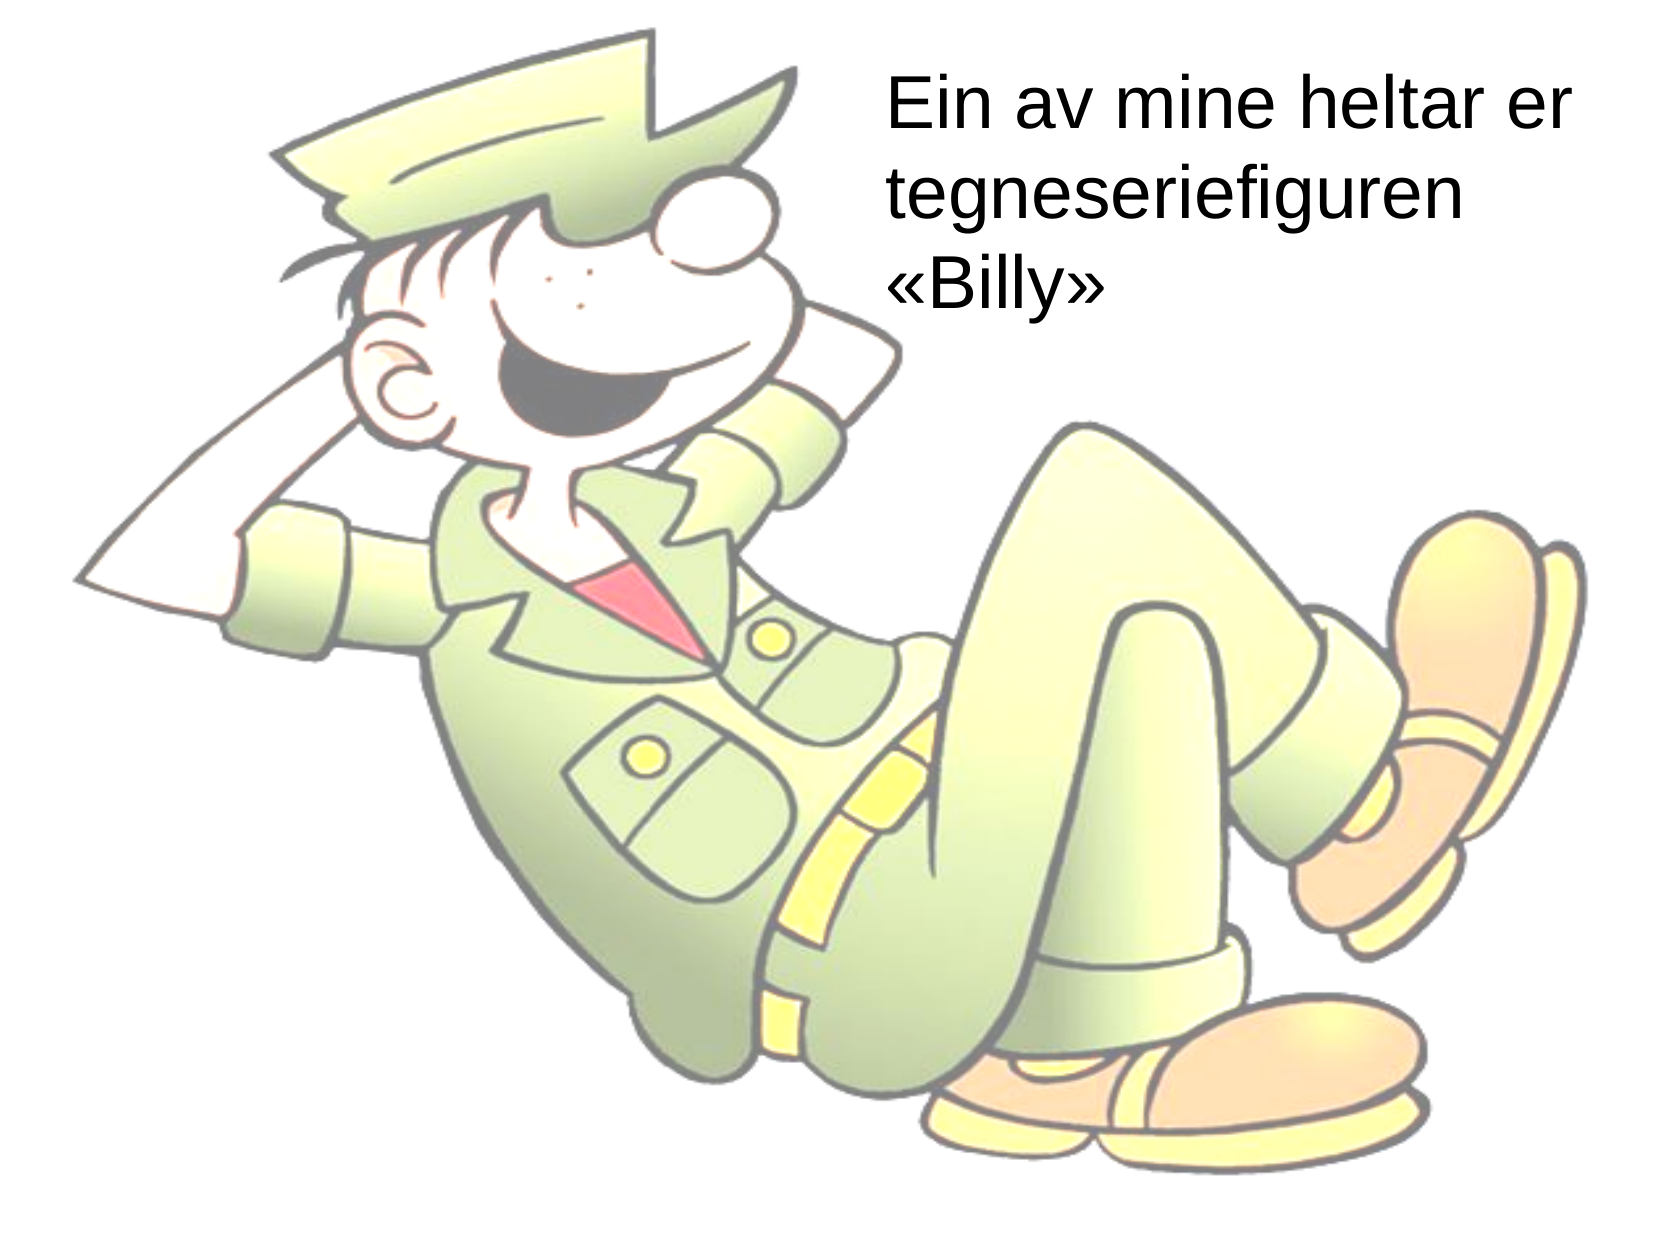

# Ein av mine heltar er tegneseriefiguren «Billy»